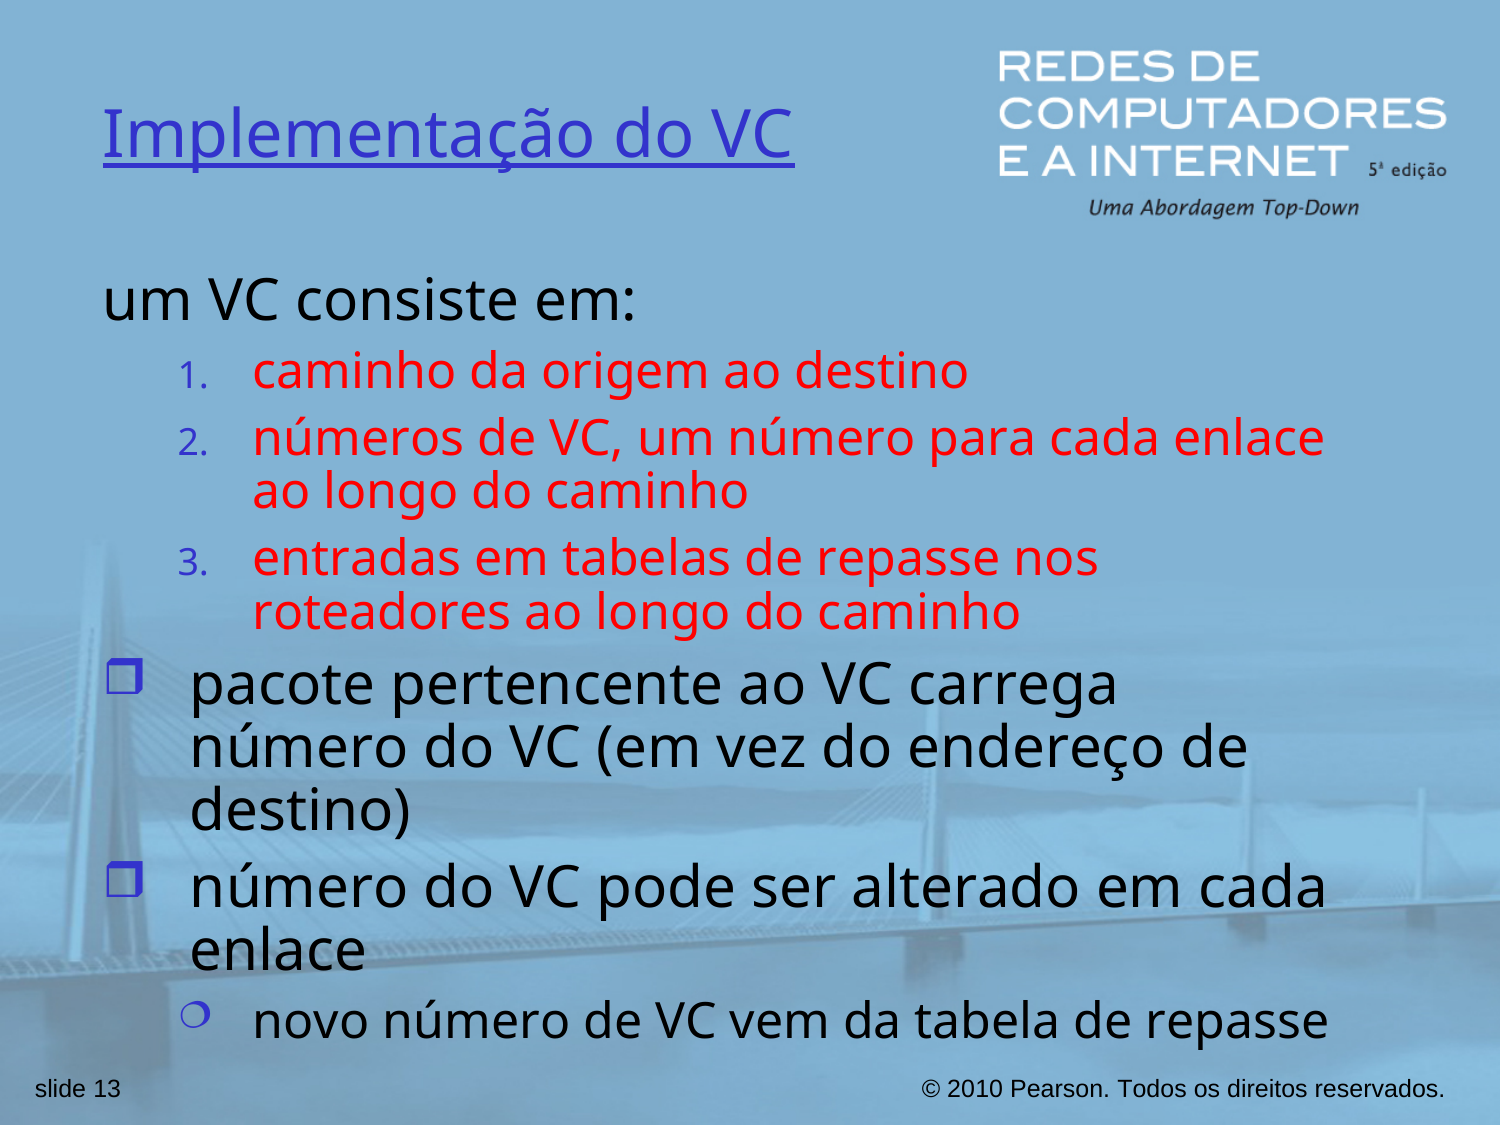

# Implementação do VC
um VC consiste em:
caminho da origem ao destino
números de VC, um número para cada enlace ao longo do caminho
entradas em tabelas de repasse nos roteadores ao longo do caminho
pacote pertencente ao VC carrega número do VC (em vez do endereço de destino)
número do VC pode ser alterado em cada enlace
novo número de VC vem da tabela de repasse